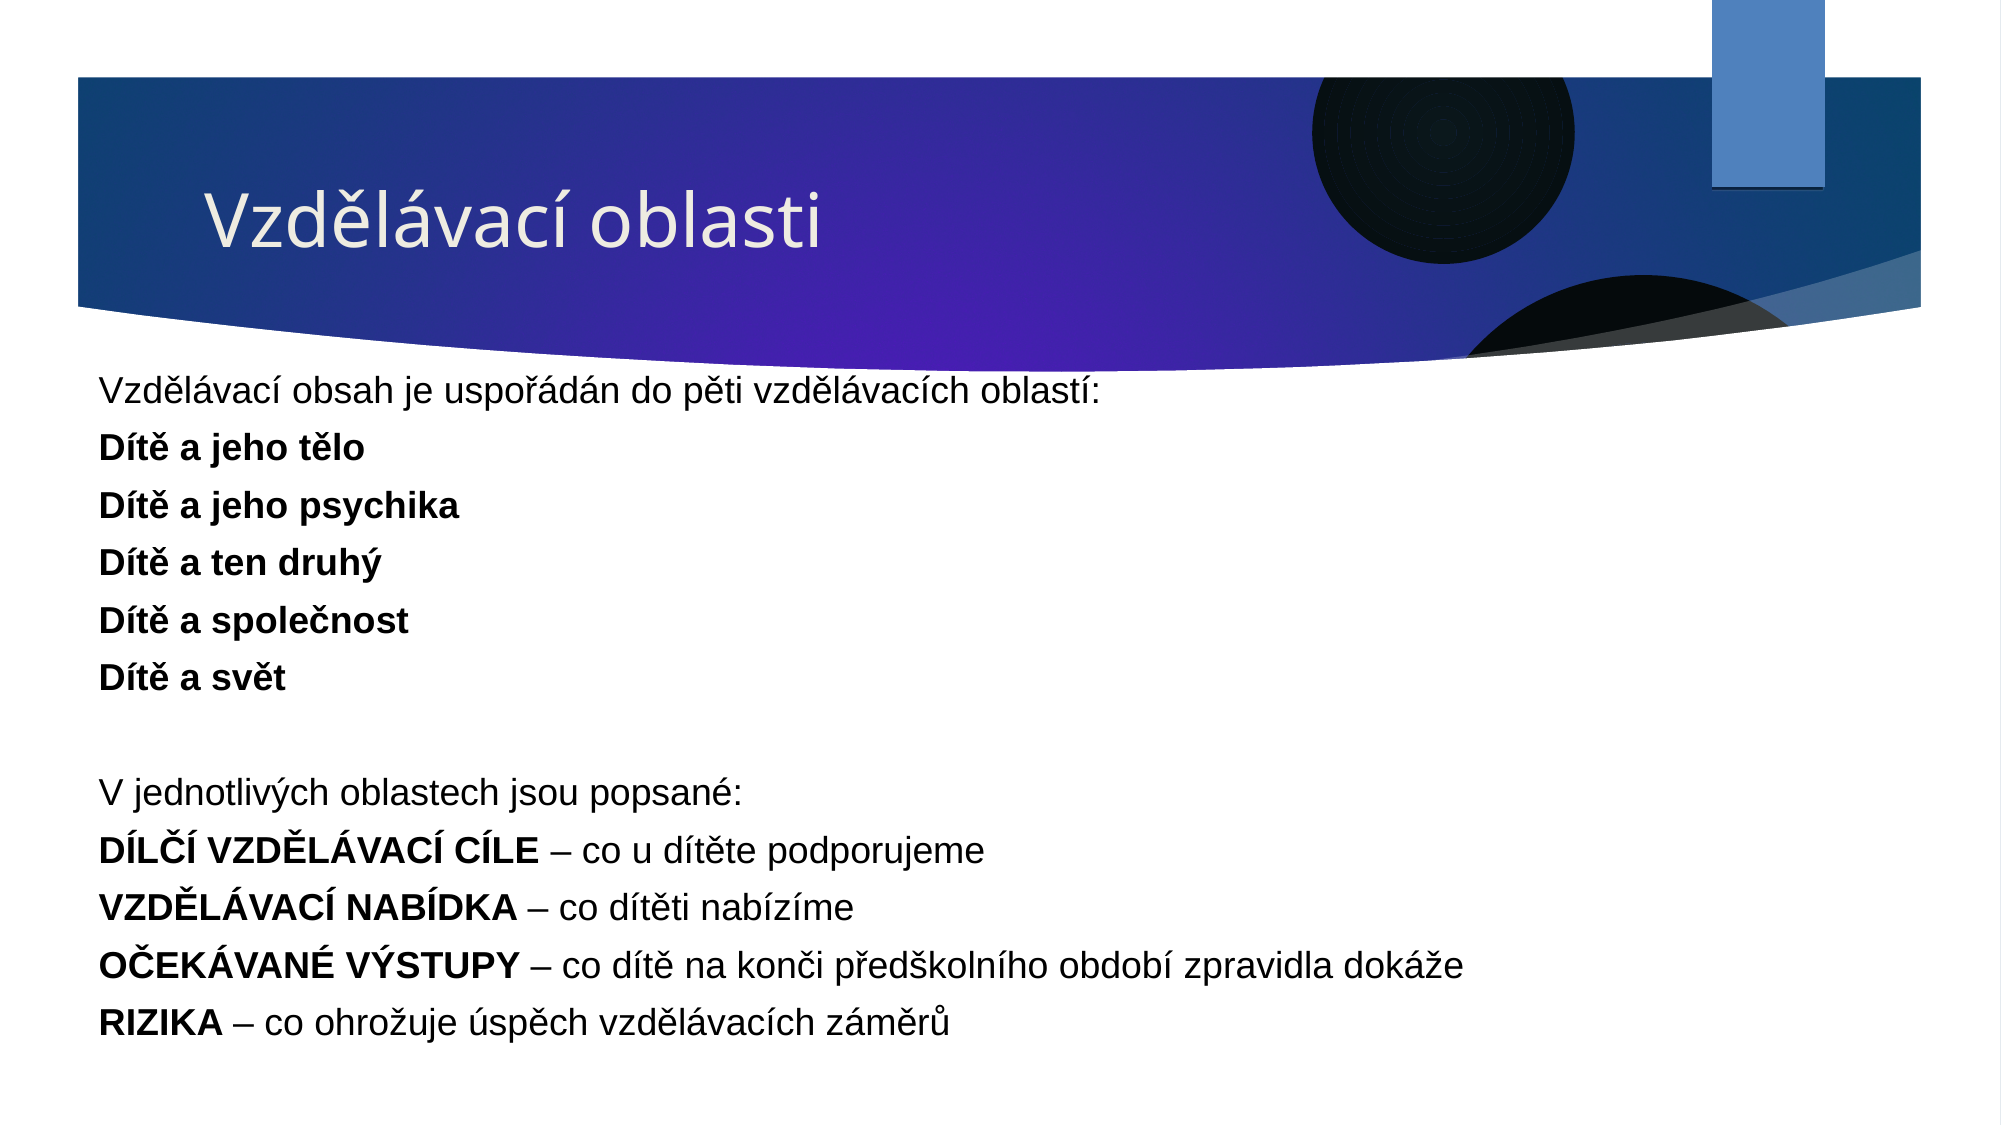

# Vzdělávací oblasti
Vzdělávací obsah je uspořádán do pěti vzdělávacích oblastí:
Dítě a jeho tělo
Dítě a jeho psychika
Dítě a ten druhý
Dítě a společnost
Dítě a svět
V jednotlivých oblastech jsou popsané:
dílčí vzdělávací cíle – co u dítěte podporujeme
Vzdělávací nabídka – co dítěti nabízíme
Očekávané výstupy – co dítě na konči předškolního období zpravidla dokáže
Rizika – co ohrožuje úspěch vzdělávacích záměrů